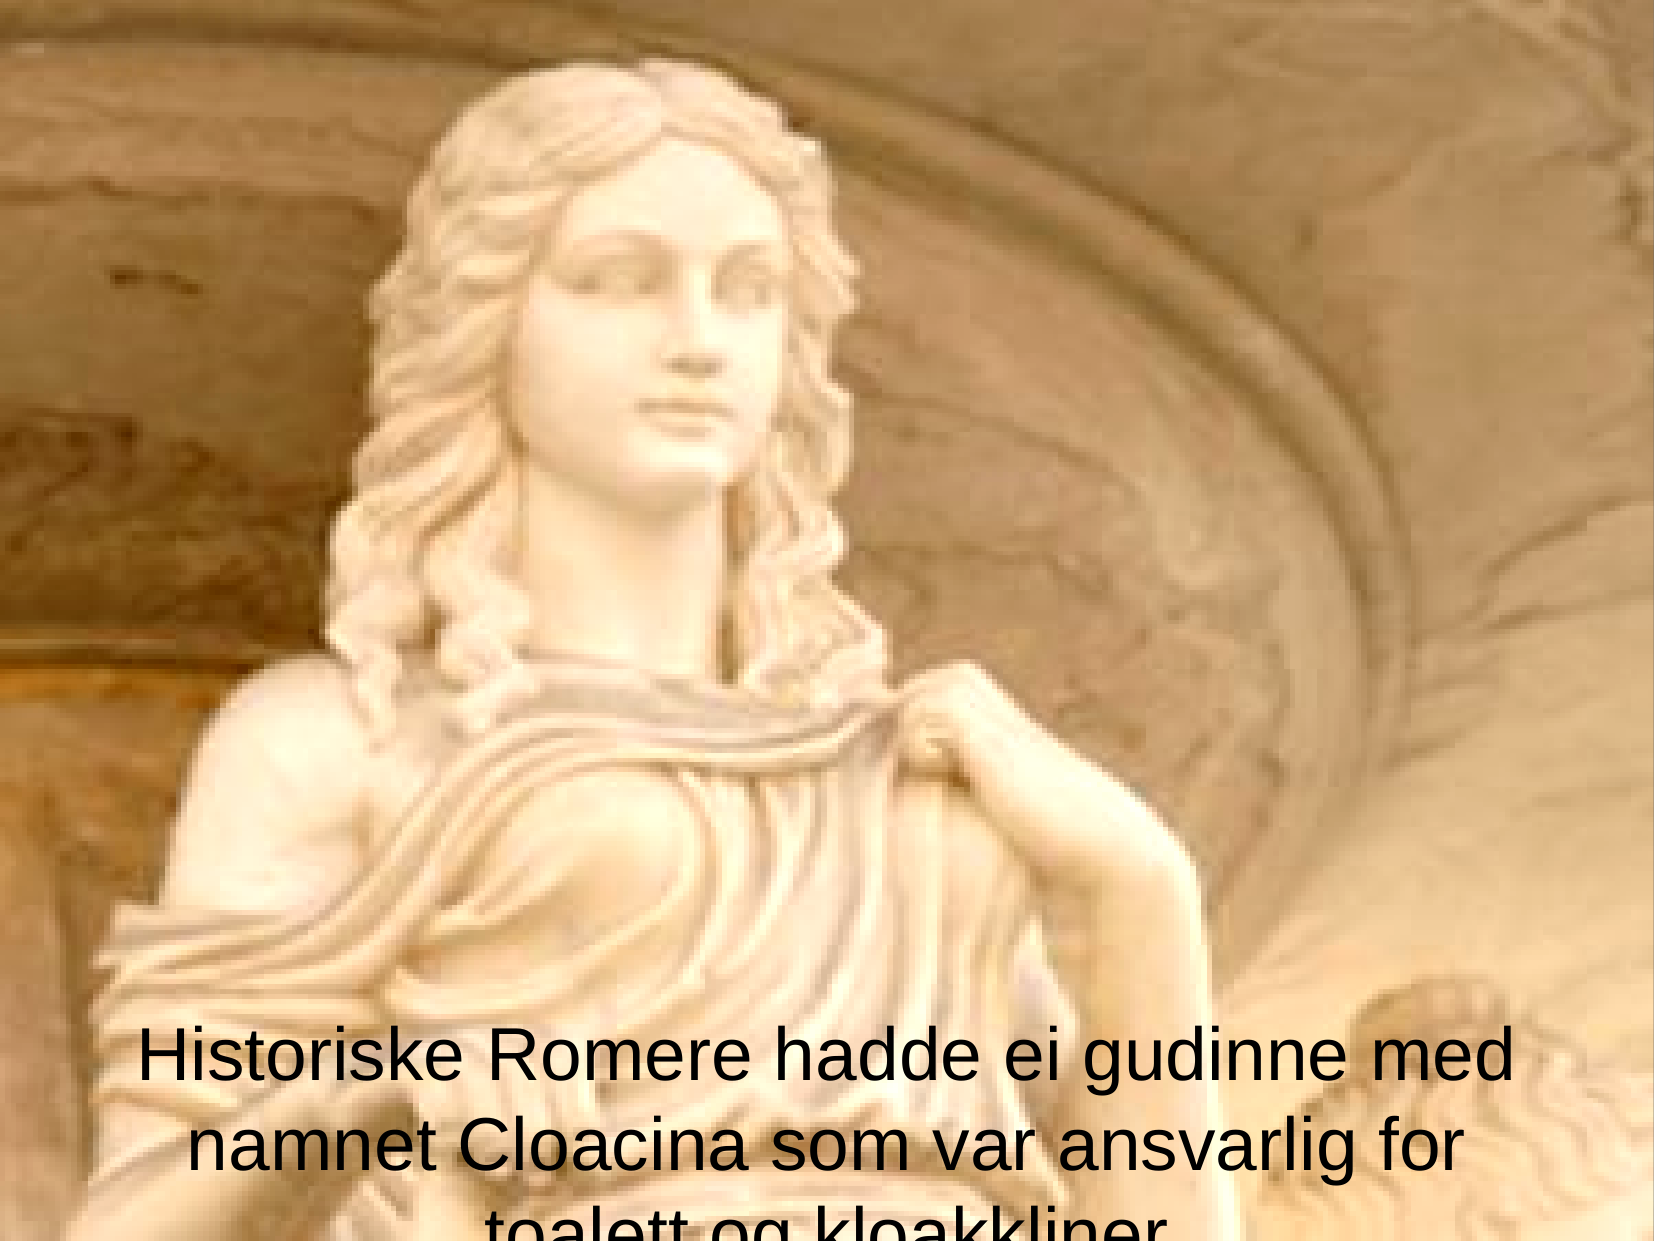

# Historiske Romere hadde ei gudinne med namnet Cloacina som var ansvarlig for toalett og kloakkliner